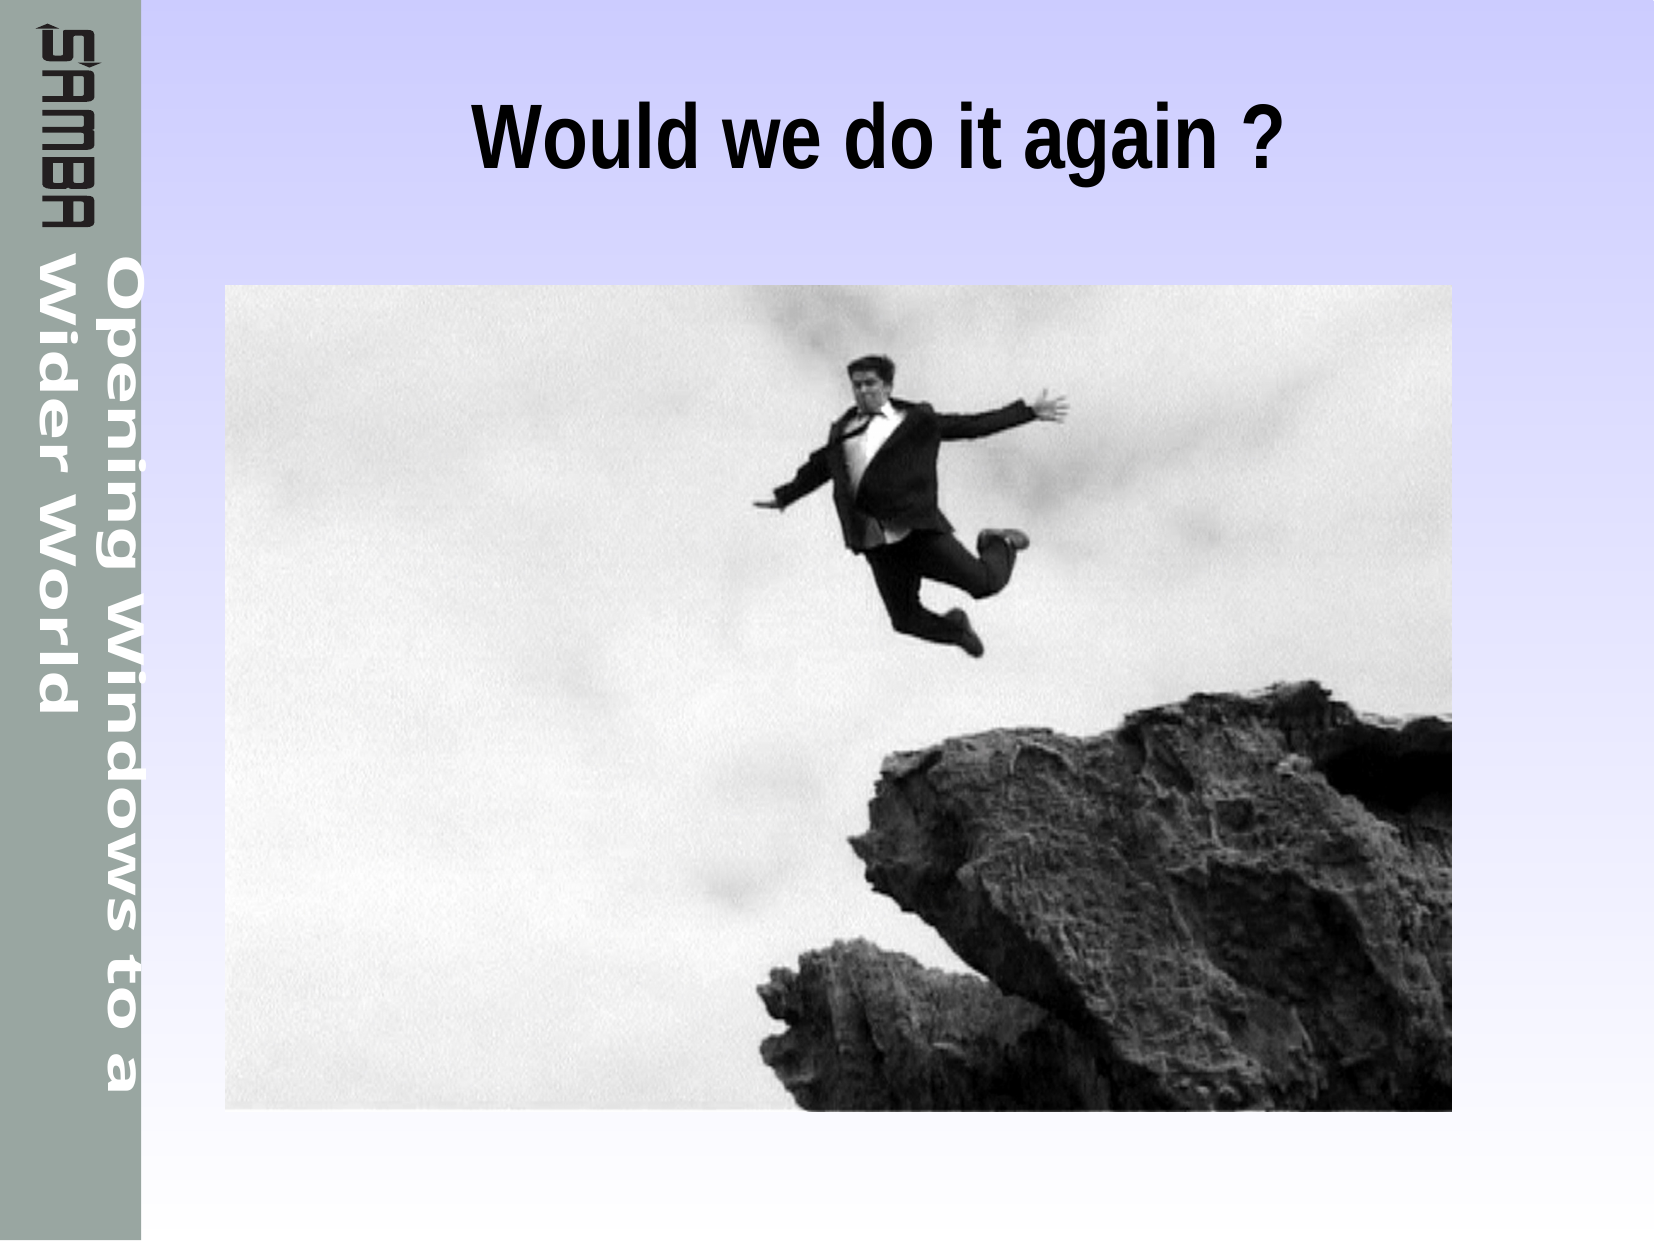

# Would we do it again ?